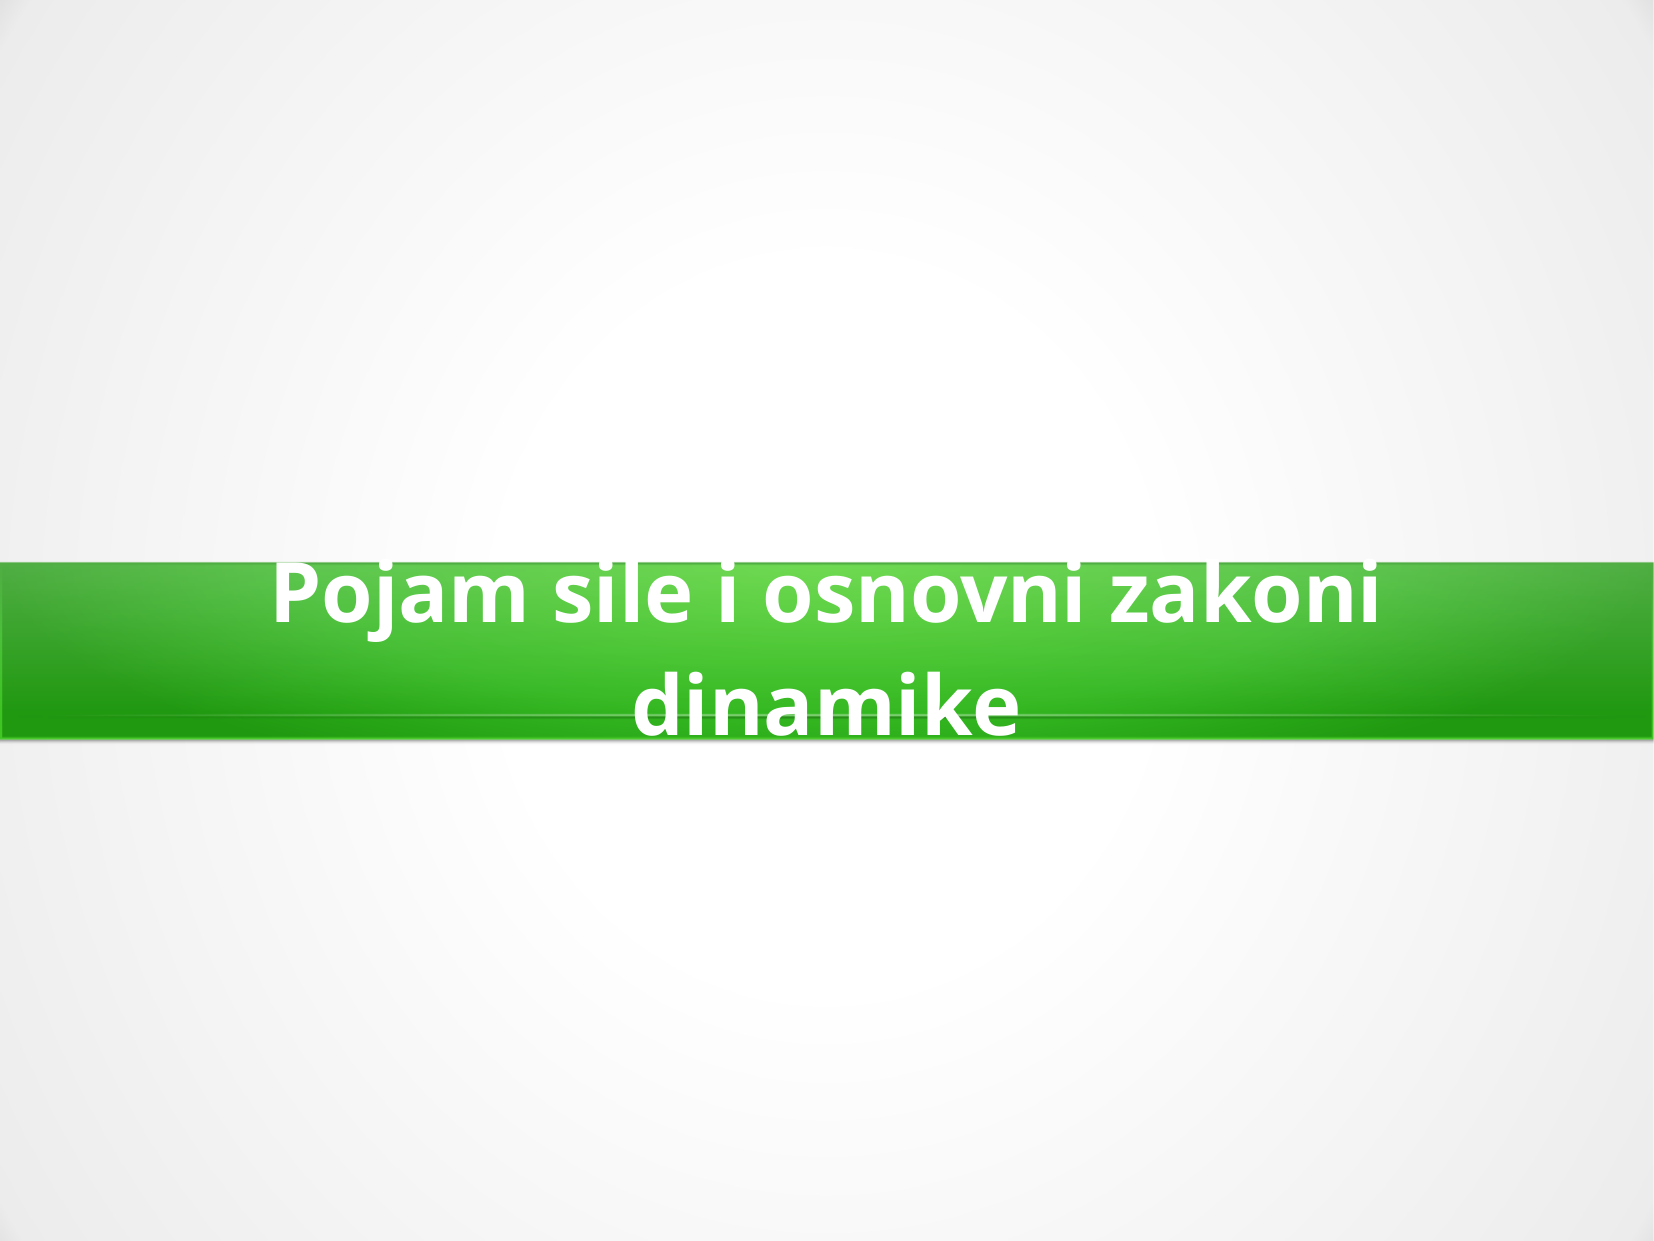

# Pojam sile i osnovni zakoni dinamike